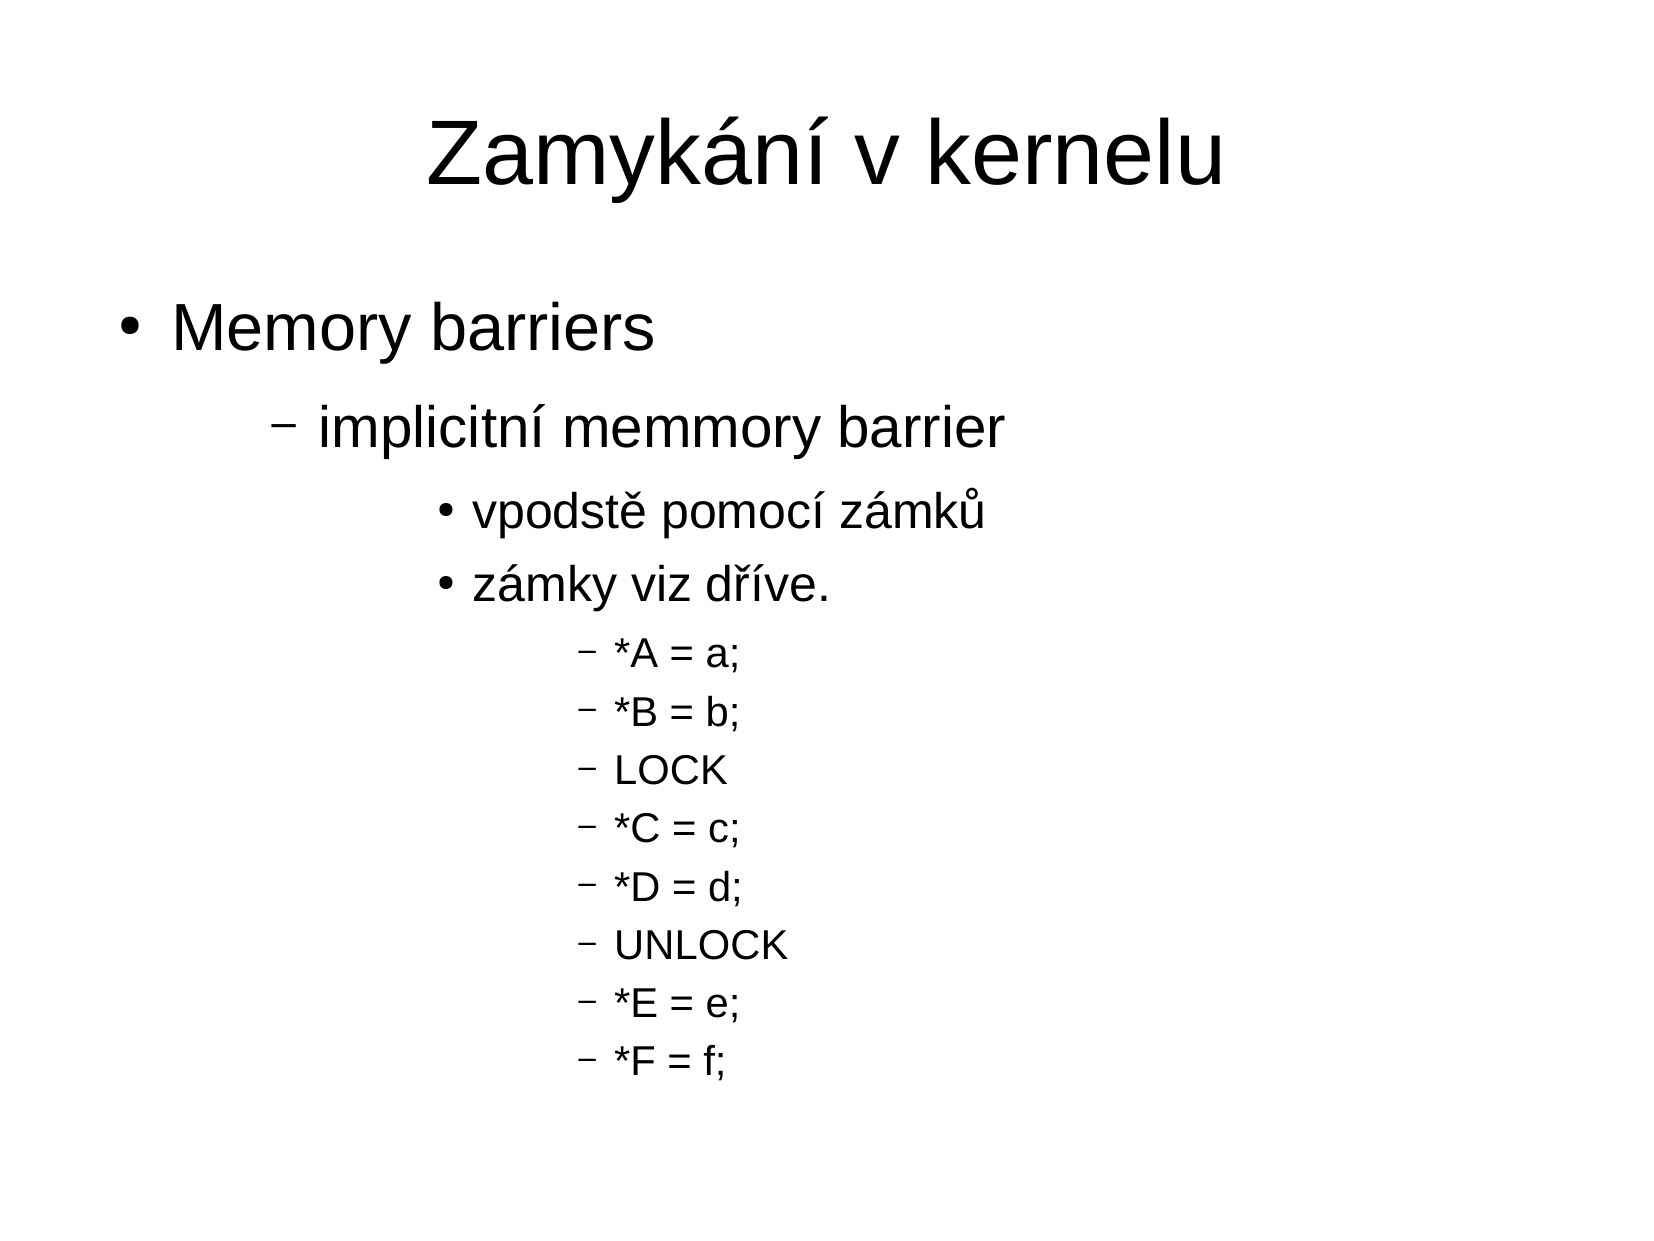

# Zamykání v kernelu
Memory barriers
implicitní memmory barrier
vpodstě pomocí zámků
zámky viz dříve.
*A = a;
*B = b;
LOCK
*C = c;
*D = d;
UNLOCK
*E = e;
*F = f;